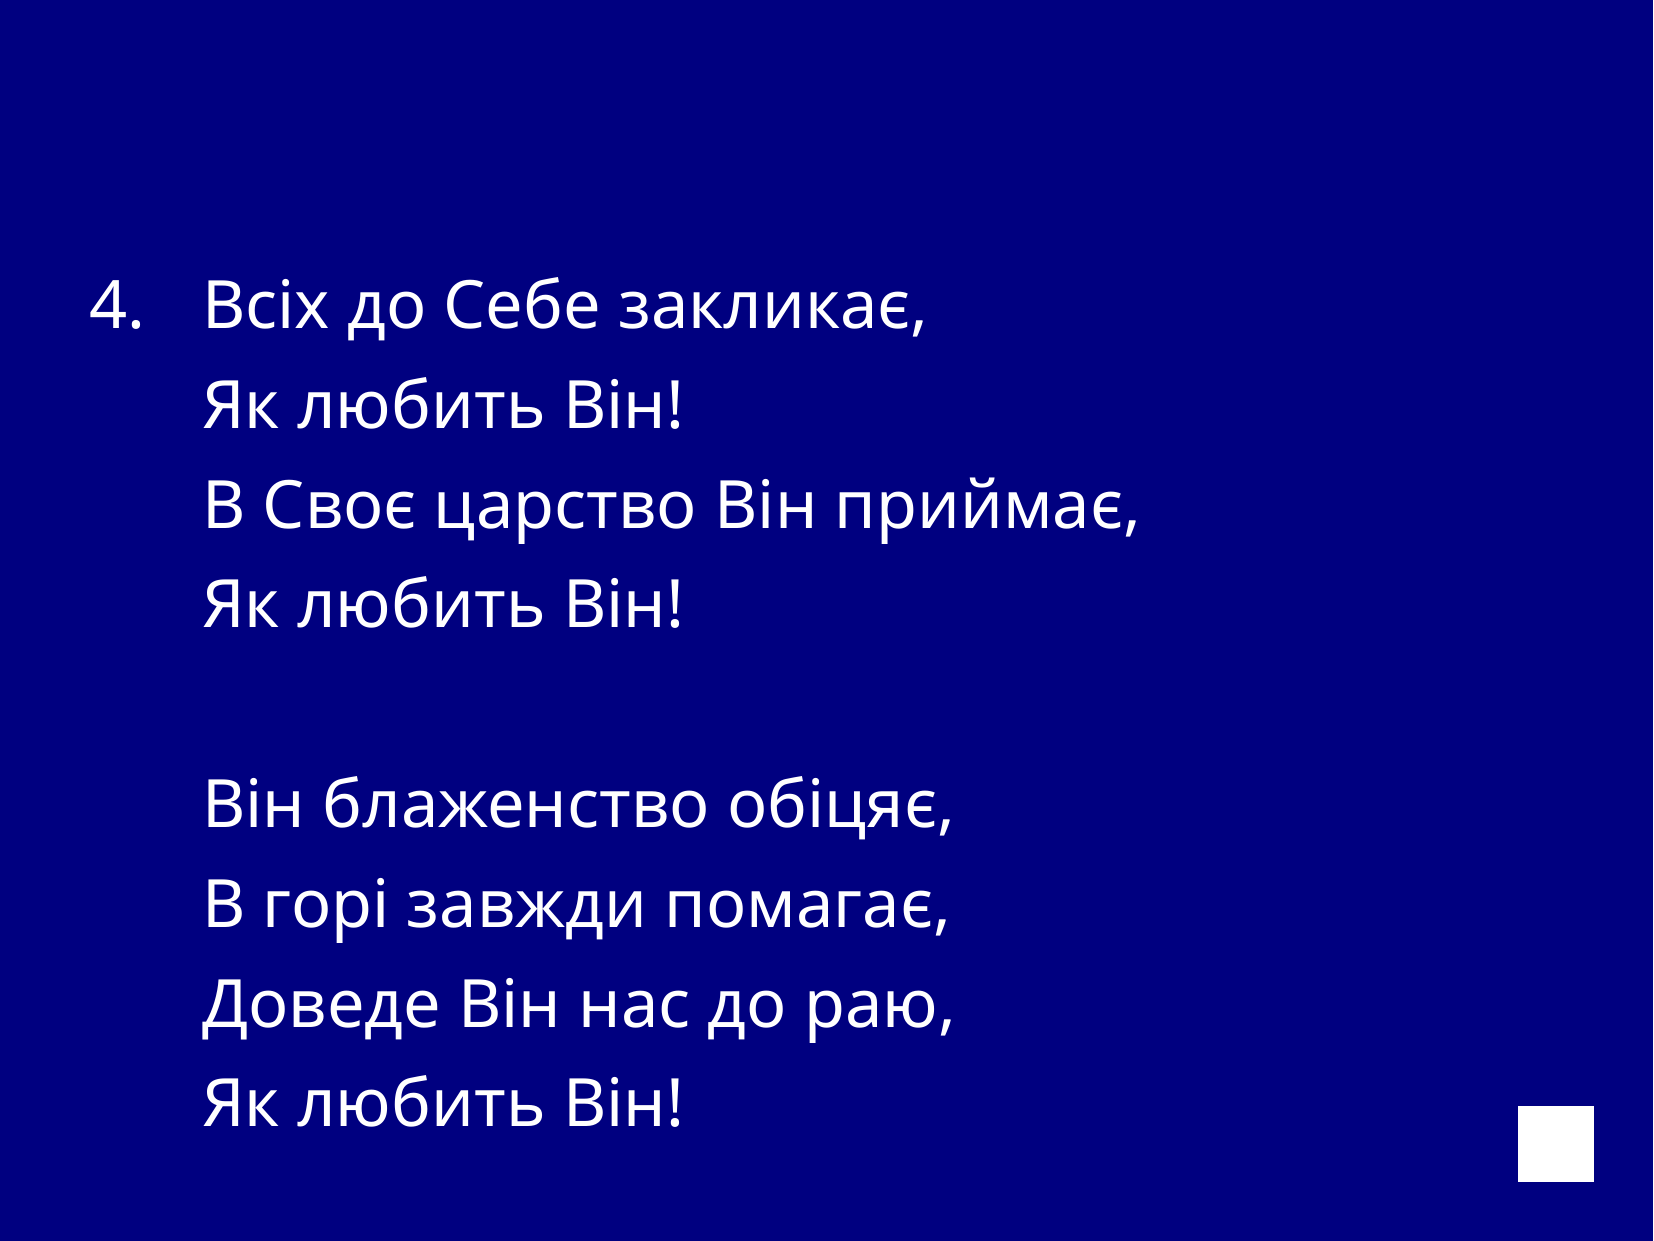

4.	Всіх до Себе закликає,
	Як любить Він!
	В Своє царство Він приймає,
	Як любить Він!
	Він блаженство обіцяє,
	В горі завжди помагає,
	Доведе Він нас до раю,
	Як любить Він!